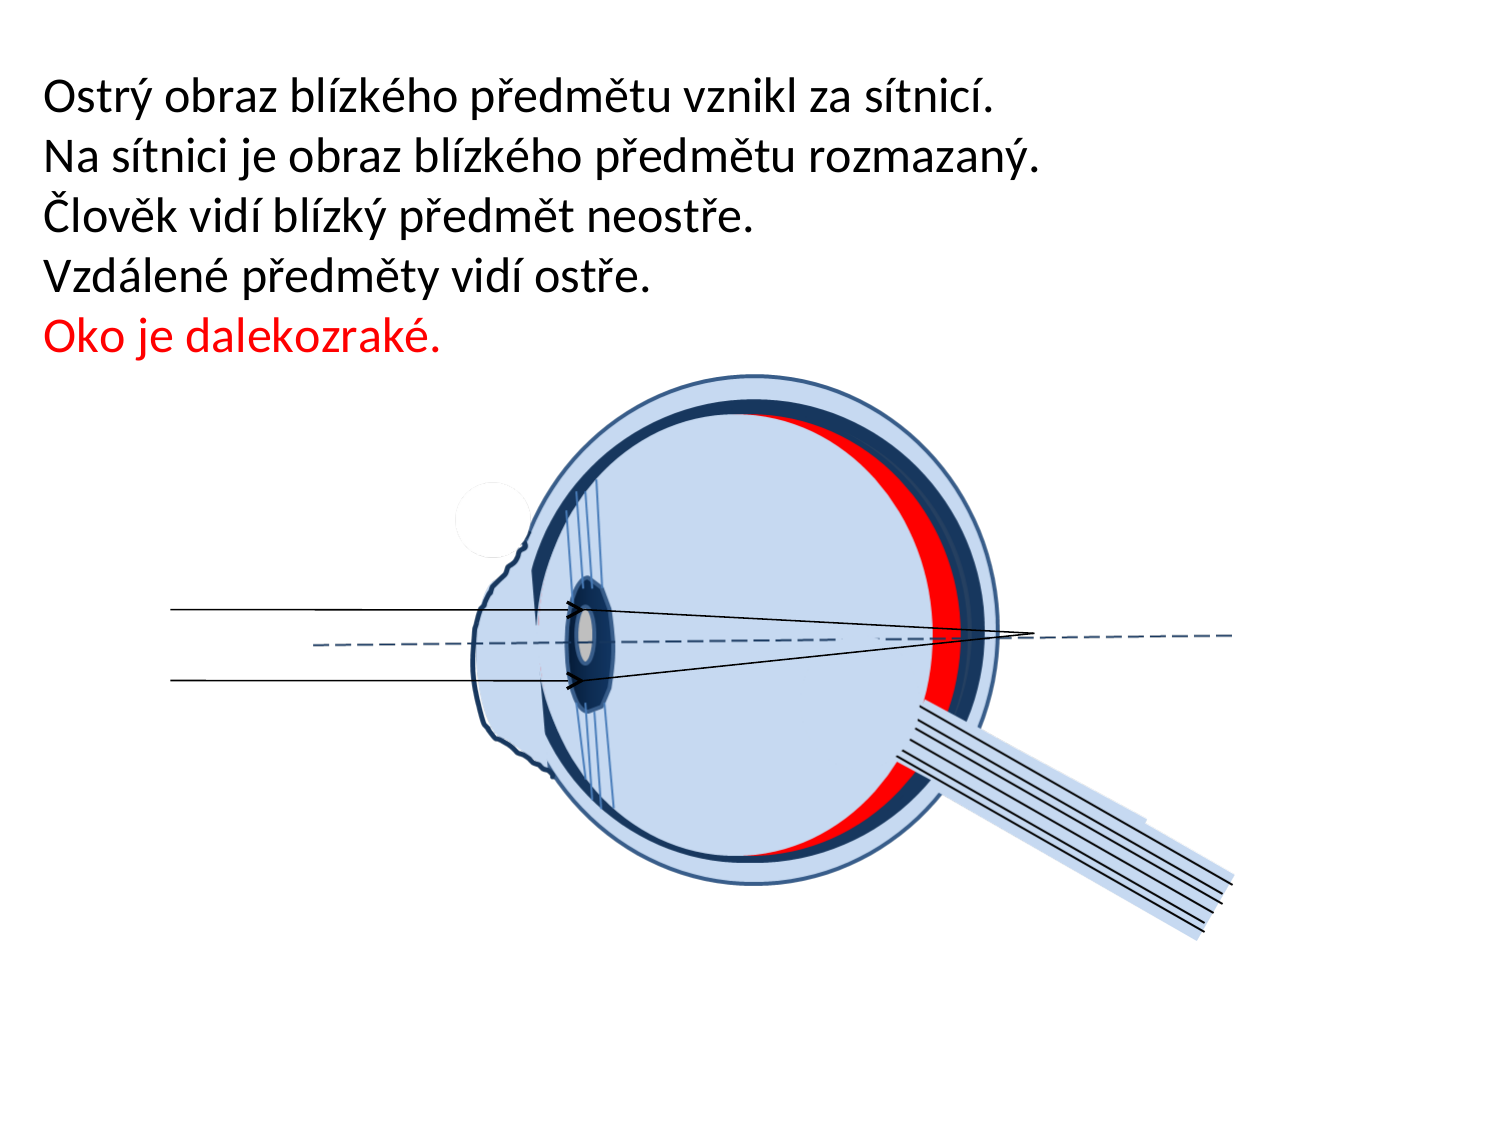

Ostrý obraz blízkého předmětu vznikl za sítnicí.
Na sítnici je obraz blízkého předmětu rozmazaný.
Člověk vidí blízký předmět neostře.
Vzdálené předměty vidí ostře.
Oko je dalekozraké.